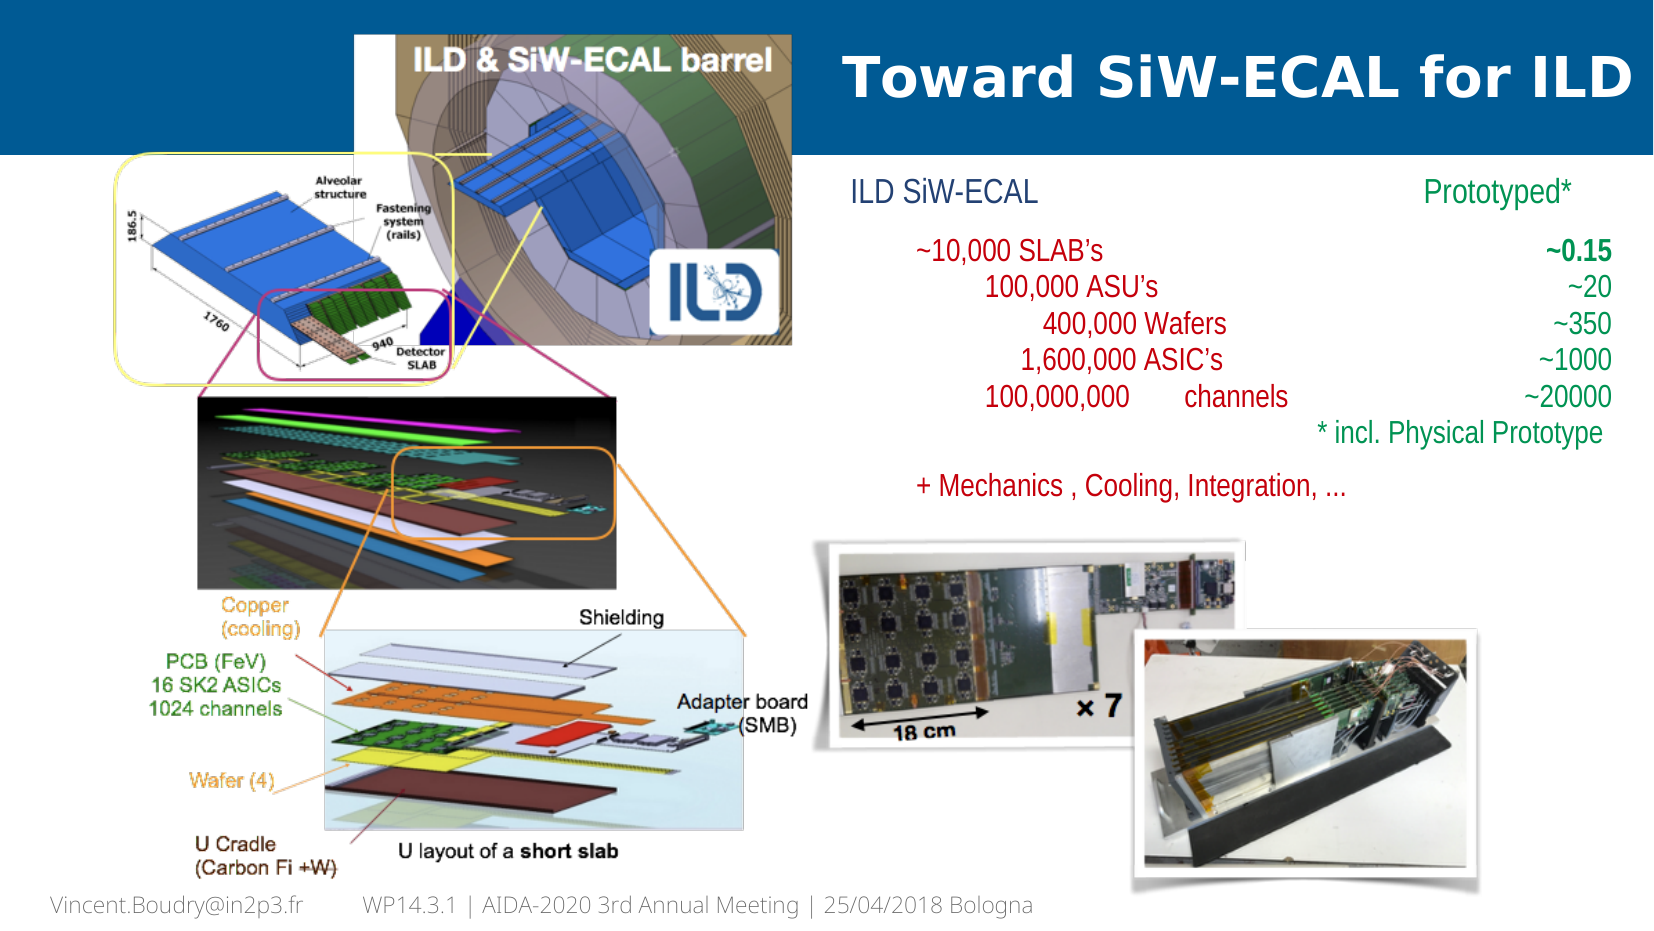

# Toward SiW-ECAL for ILD
ILD SiW-ECAL 		 		 	 		 	 Prototyped*
~10,000 SLAB’s 					 ~0.15
	100,000 ASU’s 	 				~20
		 400,000 Wafers 	 			~350
		 1,600,000 ASIC’s		 		~1000
	100,000,000 channels 		 	 ~20000
					 	 	 	 	 * incl. Physical Prototype
+ Mechanics , Cooling, Integration, ...
Vincent.Boudry@in2p3.fr
 WP14.3.1 | AIDA-2020 3rd Annual Meeting | 25/04/2018 Bologna